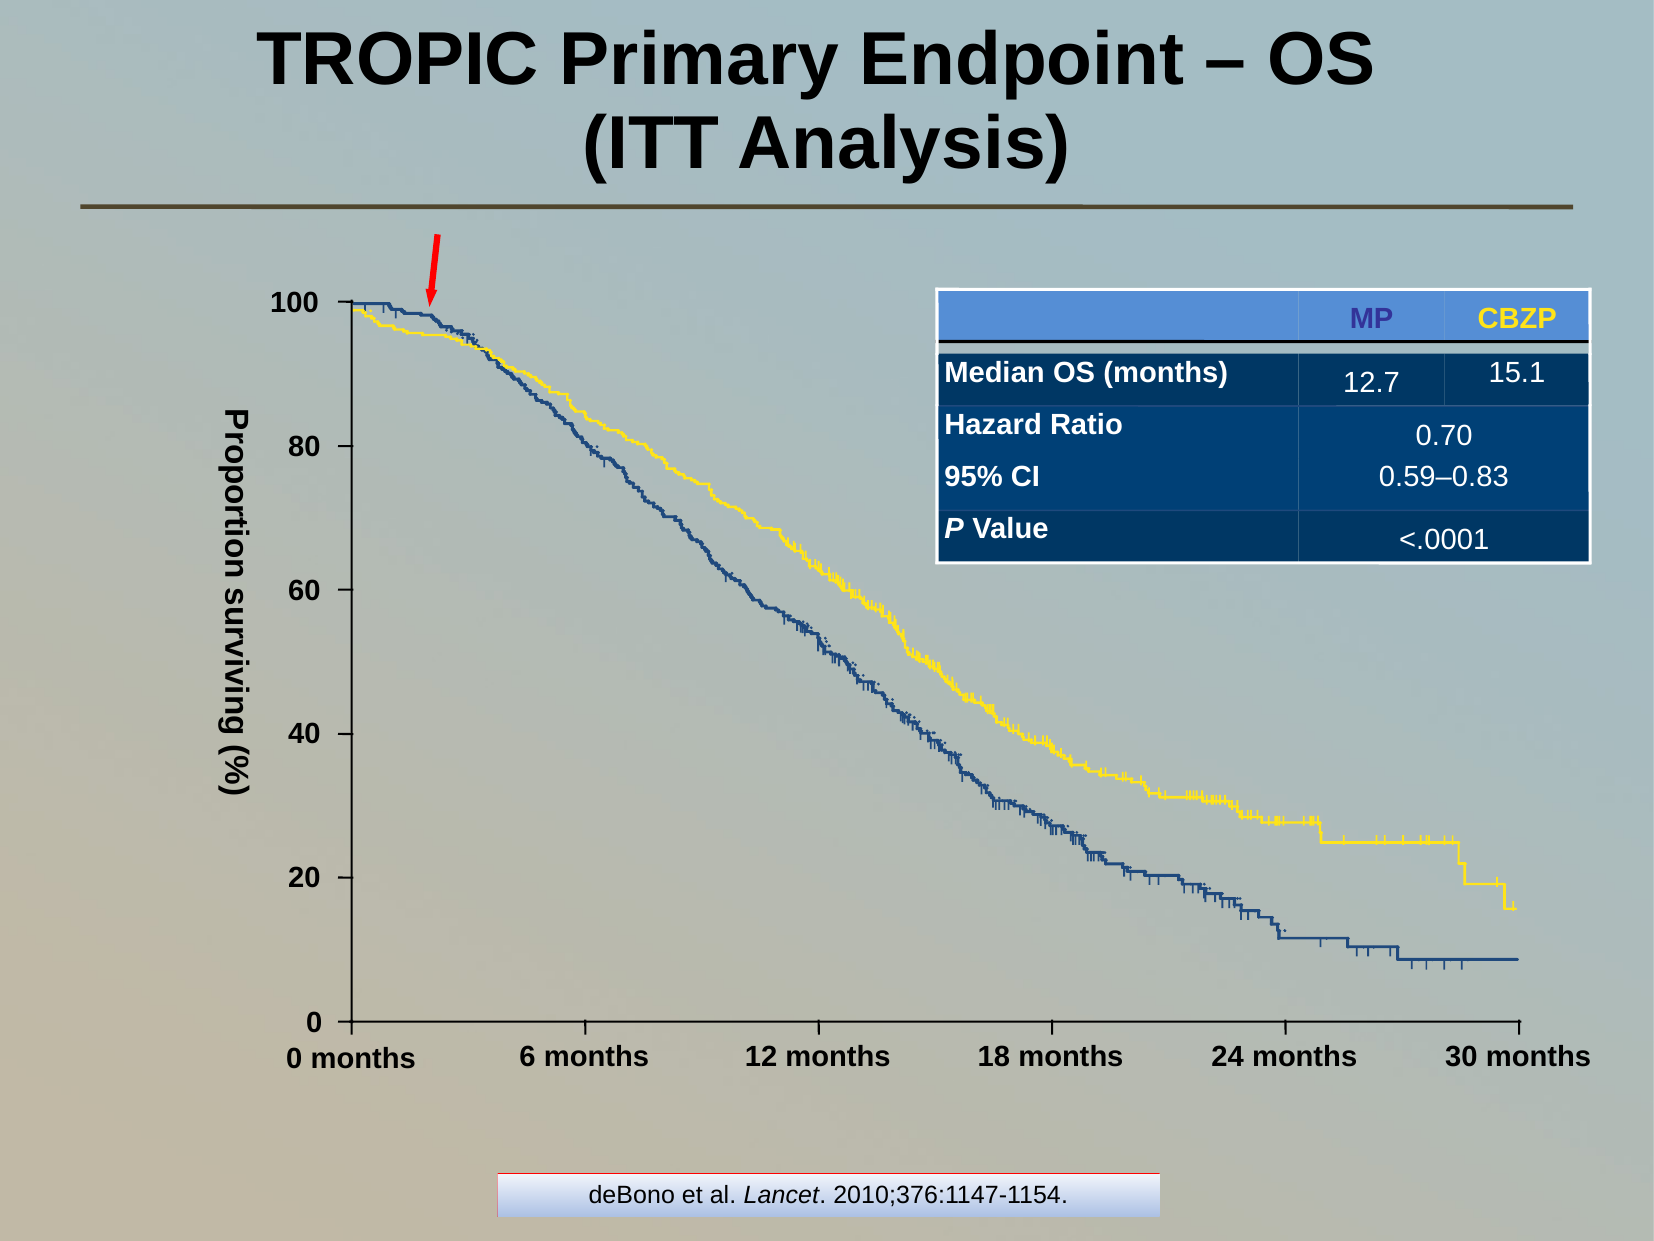

TROPIC Primary Endpoint – OS
(ITT Analysis)
100
80
60
40
20
0
6 months
12 months
18 months
24 months
30 months
0 months
MP
CBZP
Median OS (months)
12.7
15.1
Hazard Ratio
0.70
95% CI
0.59–0.83
P Value
<.0001
Proportion surviving (%)
deBono et al. Lancet. 2010;376:1147-1154.